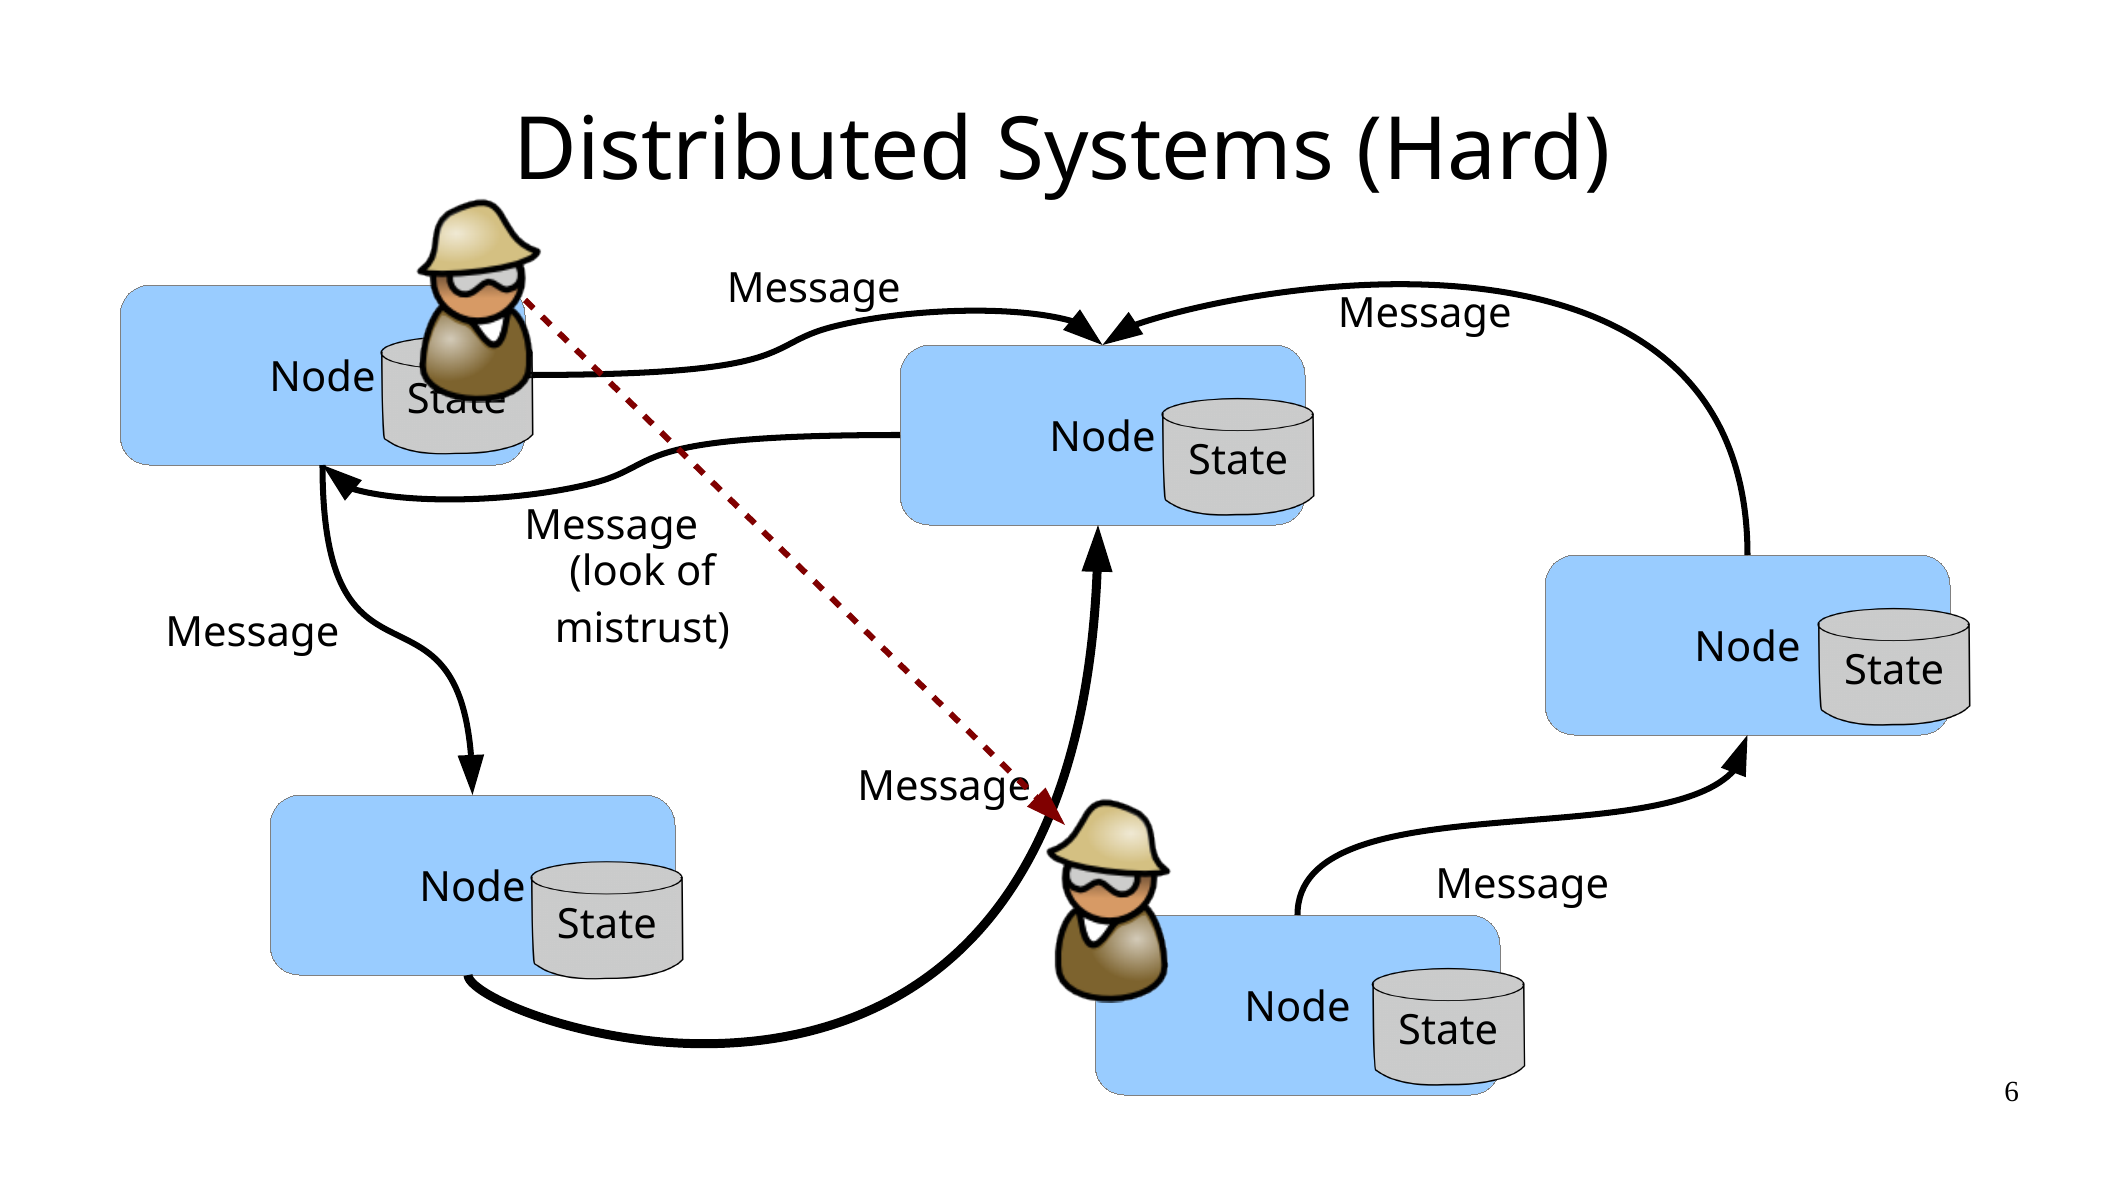

# Distributed Systems (Hard)
(look of
mistrust)
Node
State
State
State
State
State
Node
Node
Node
Node
6